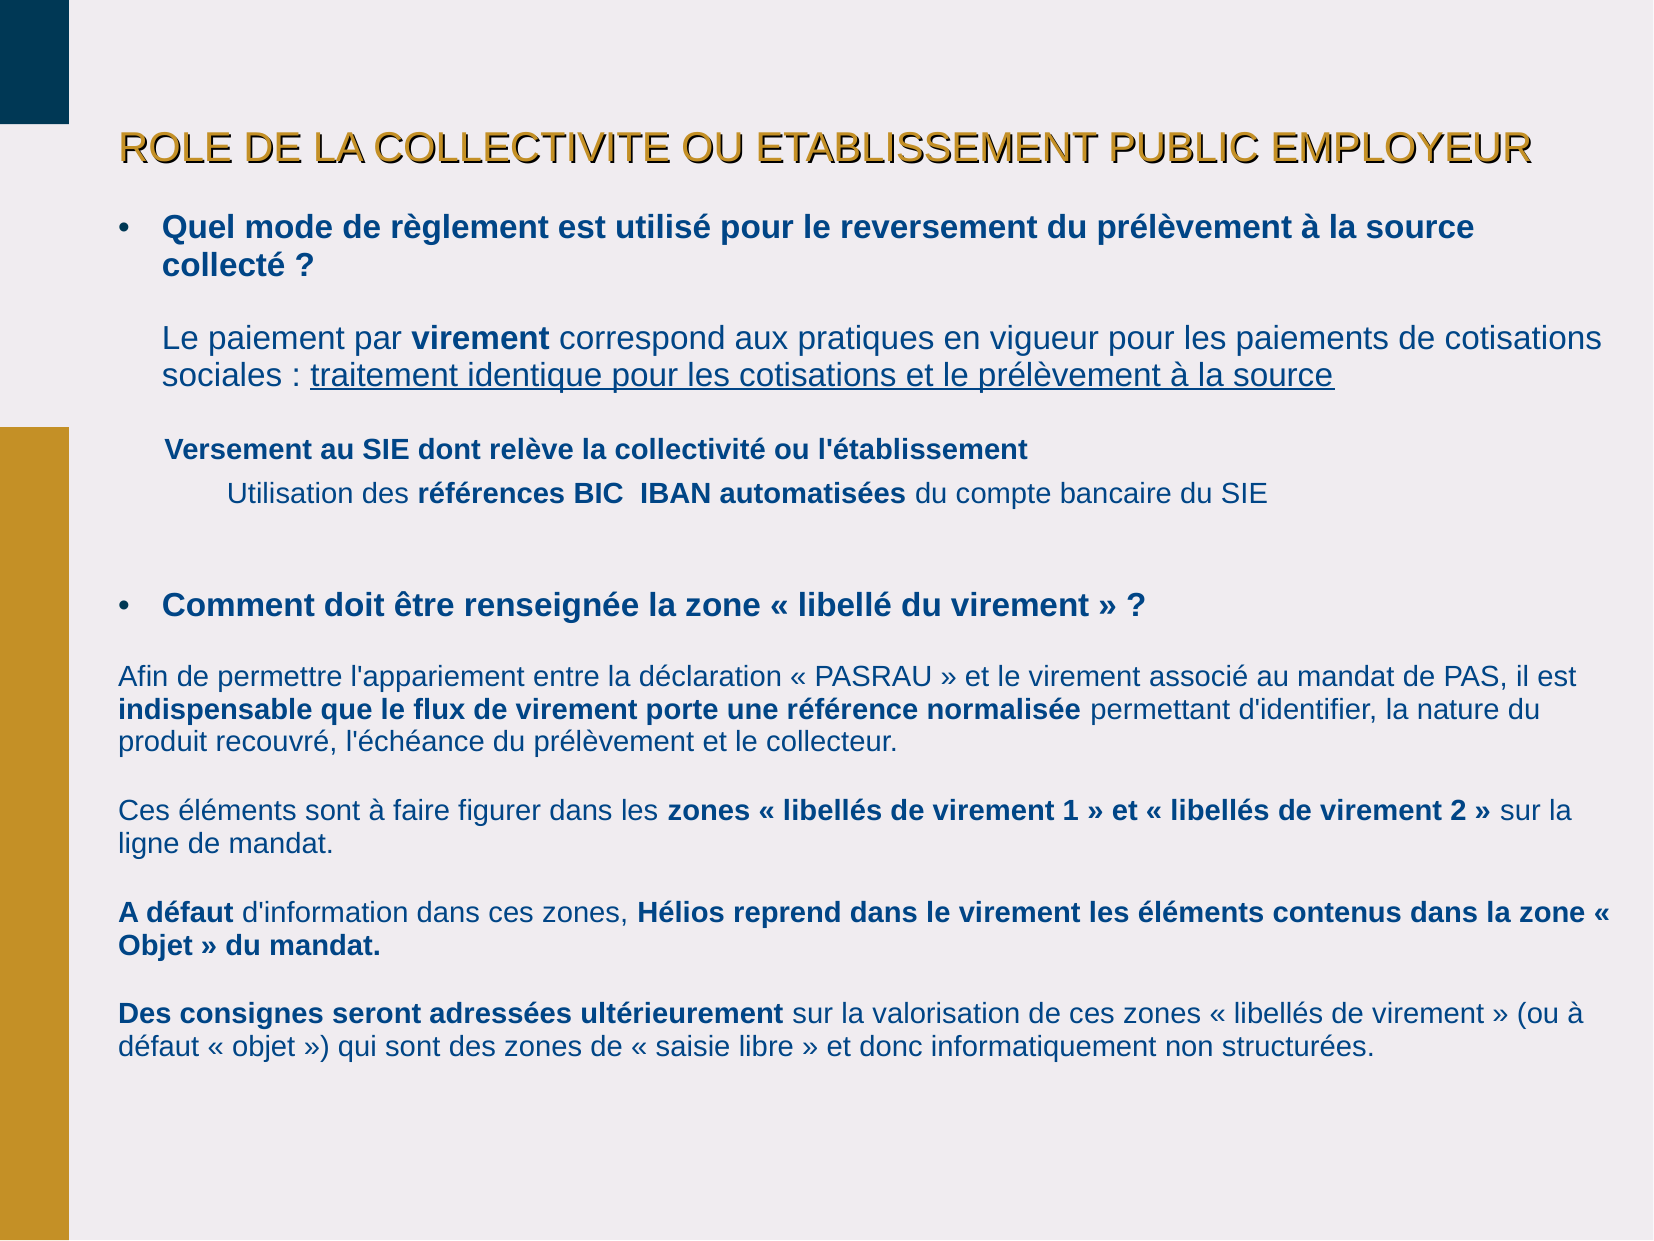

# ROLE DE LA COLLECTIVITE OU ETABLISSEMENT PUBLIC EMPLOYEUR
Quel mode de règlement est utilisé pour le reversement du prélèvement à la source collecté ?
Le paiement par virement correspond aux pratiques en vigueur pour les paiements de cotisations sociales : traitement identique pour les cotisations et le prélèvement à la source
 Versement au SIE dont relève la collectivité ou l'établissement
Utilisation des références BIC IBAN automatisées du compte bancaire du SIE
Comment doit être renseignée la zone « libellé du virement » ?
Afin de permettre l'appariement entre la déclaration « PASRAU » et le virement associé au mandat de PAS, il est indispensable que le flux de virement porte une référence normalisée permettant d'identifier, la nature du produit recouvré, l'échéance du prélèvement et le collecteur.
Ces éléments sont à faire figurer dans les zones « libellés de virement 1 » et « libellés de virement 2 » sur la ligne de mandat.
A défaut d'information dans ces zones, Hélios reprend dans le virement les éléments contenus dans la zone « Objet » du mandat.
Des consignes seront adressées ultérieurement sur la valorisation de ces zones « libellés de virement » (ou à défaut « objet ») qui sont des zones de « saisie libre » et donc informatiquement non structurées.